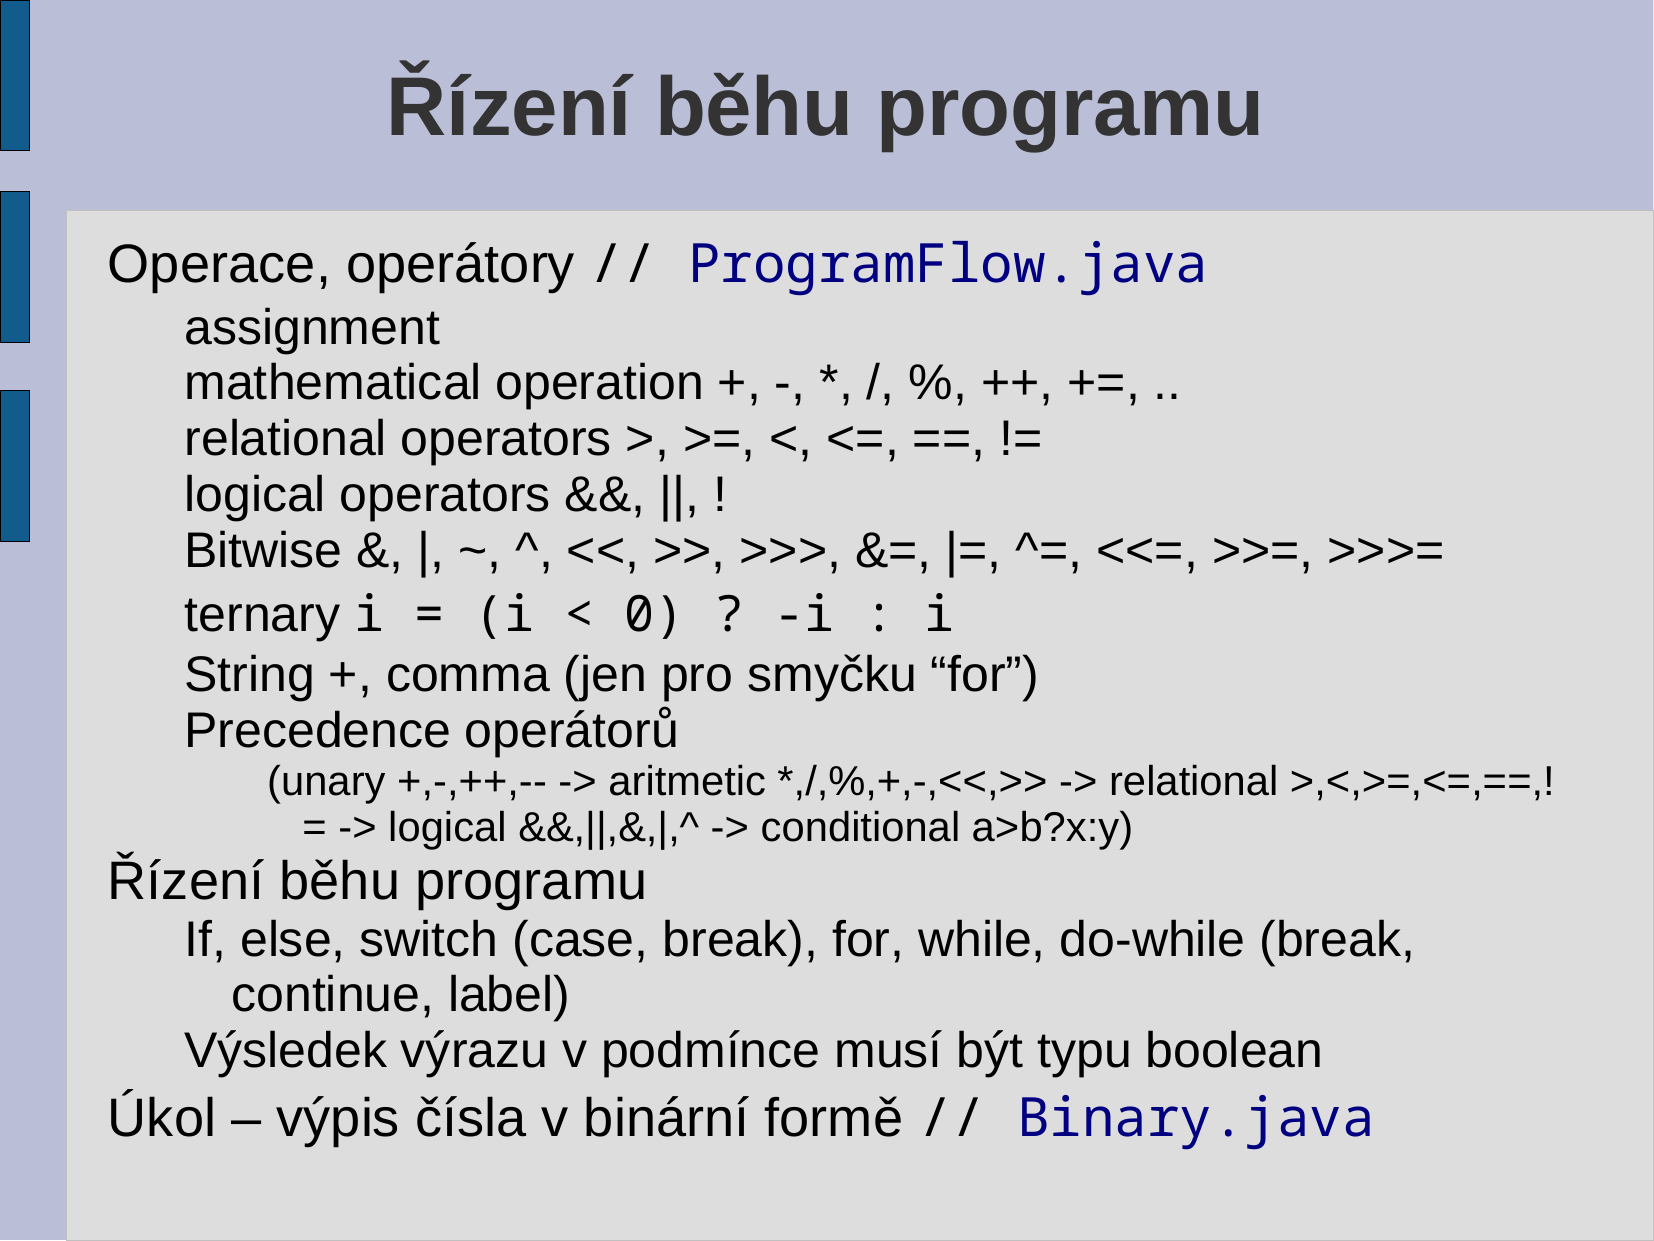

# Řízení běhu programu
Operace, operátory // ProgramFlow.java
assignment
mathematical operation +, -, *, /, %, ++, +=, ..
relational operators >, >=, <, <=, ==, !=
logical operators &&, ||, !
Bitwise &, |, ~, ^, <<, >>, >>>, &=, |=, ^=, <<=, >>=, >>>=
ternary i = (i < 0) ? -i : i
String +, comma (jen pro smyčku “for”)
Precedence operátorů
(unary +,-,++,-- -> aritmetic *,/,%,+,-,<<,>> -> relational >,<,>=,<=,==,!= -> logical &&,||,&,|,^ -> conditional a>b?x:y)
Řízení běhu programu
If, else, switch (case, break), for, while, do-while (break, continue, label)
Výsledek výrazu v podmínce musí být typu boolean
Úkol – výpis čísla v binární formě // Binary.java